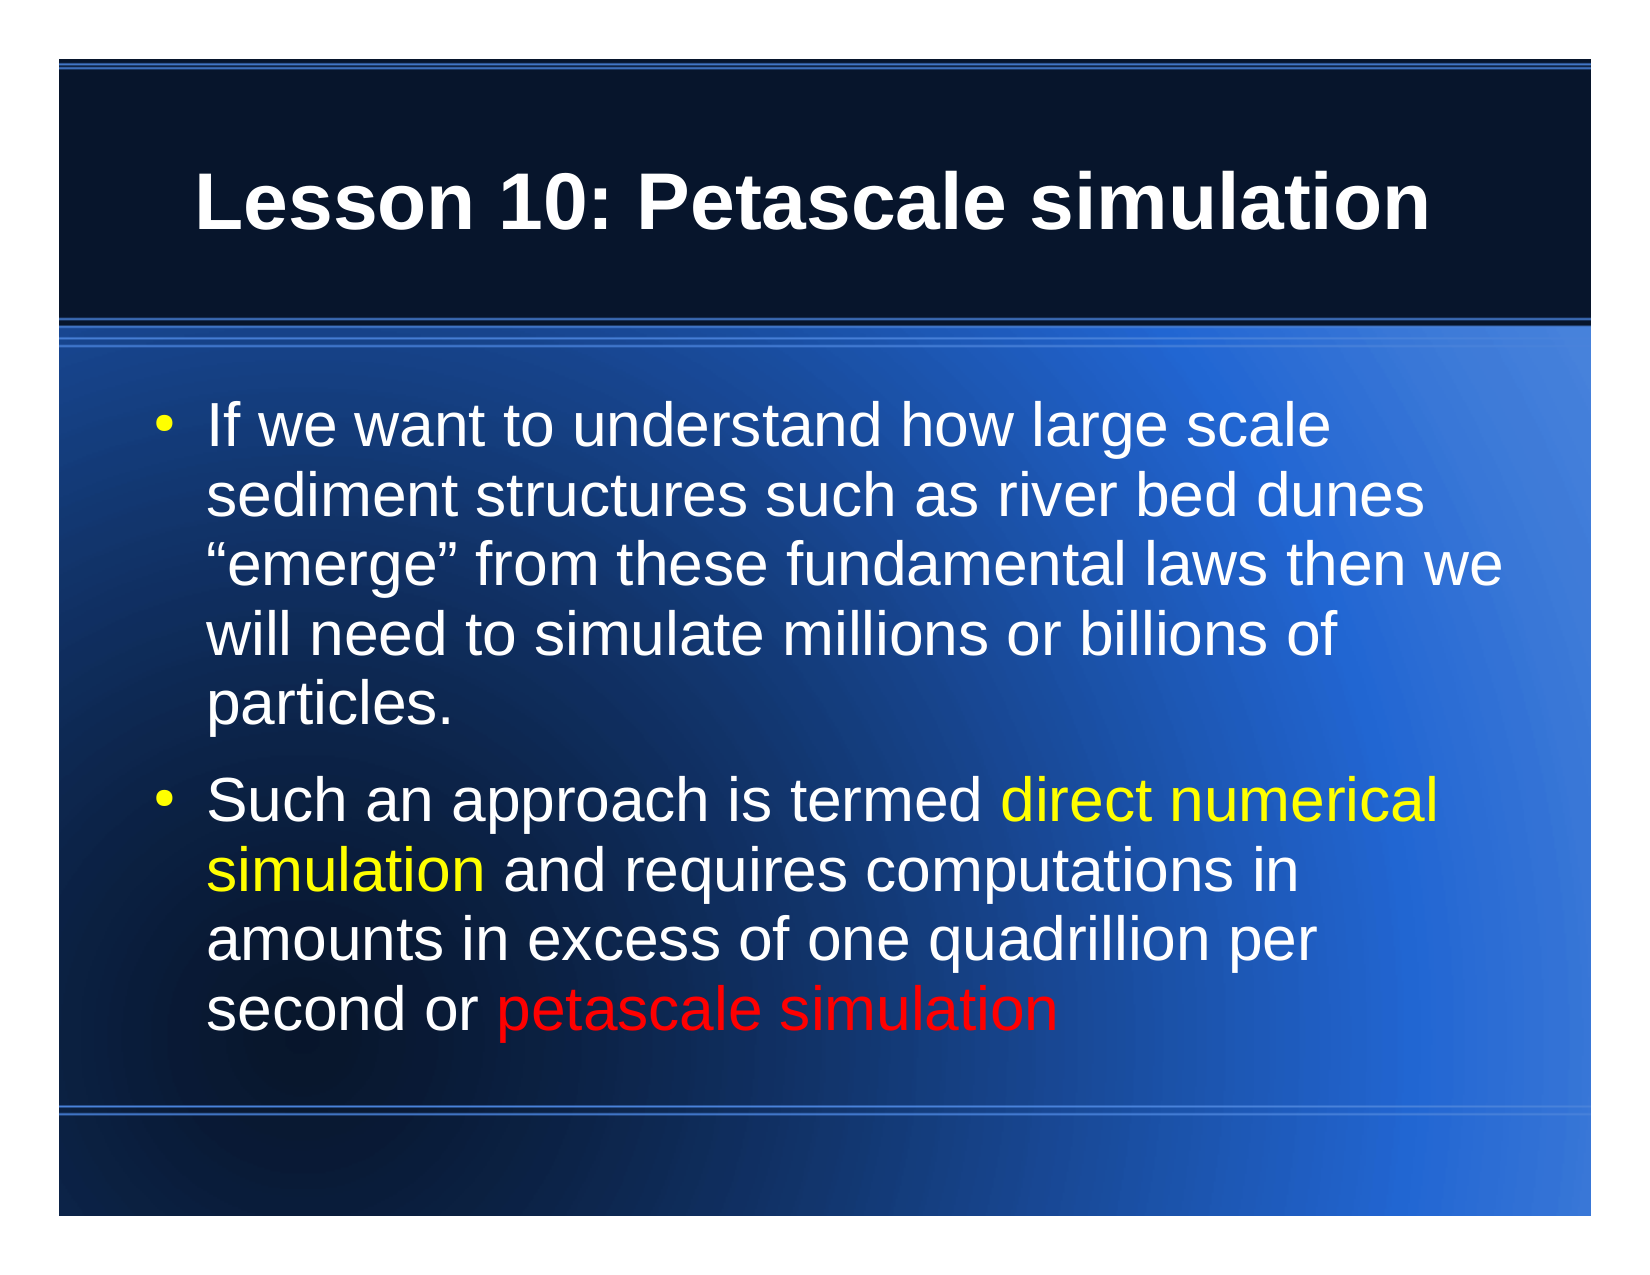

# Lesson 10: Petascale simulation
If we want to understand how large scale sediment structures such as river bed dunes “emerge” from these fundamental laws then we will need to simulate millions or billions of particles.
Such an approach is termed direct numerical simulation and requires computations in amounts in excess of one quadrillion per second or petascale simulation